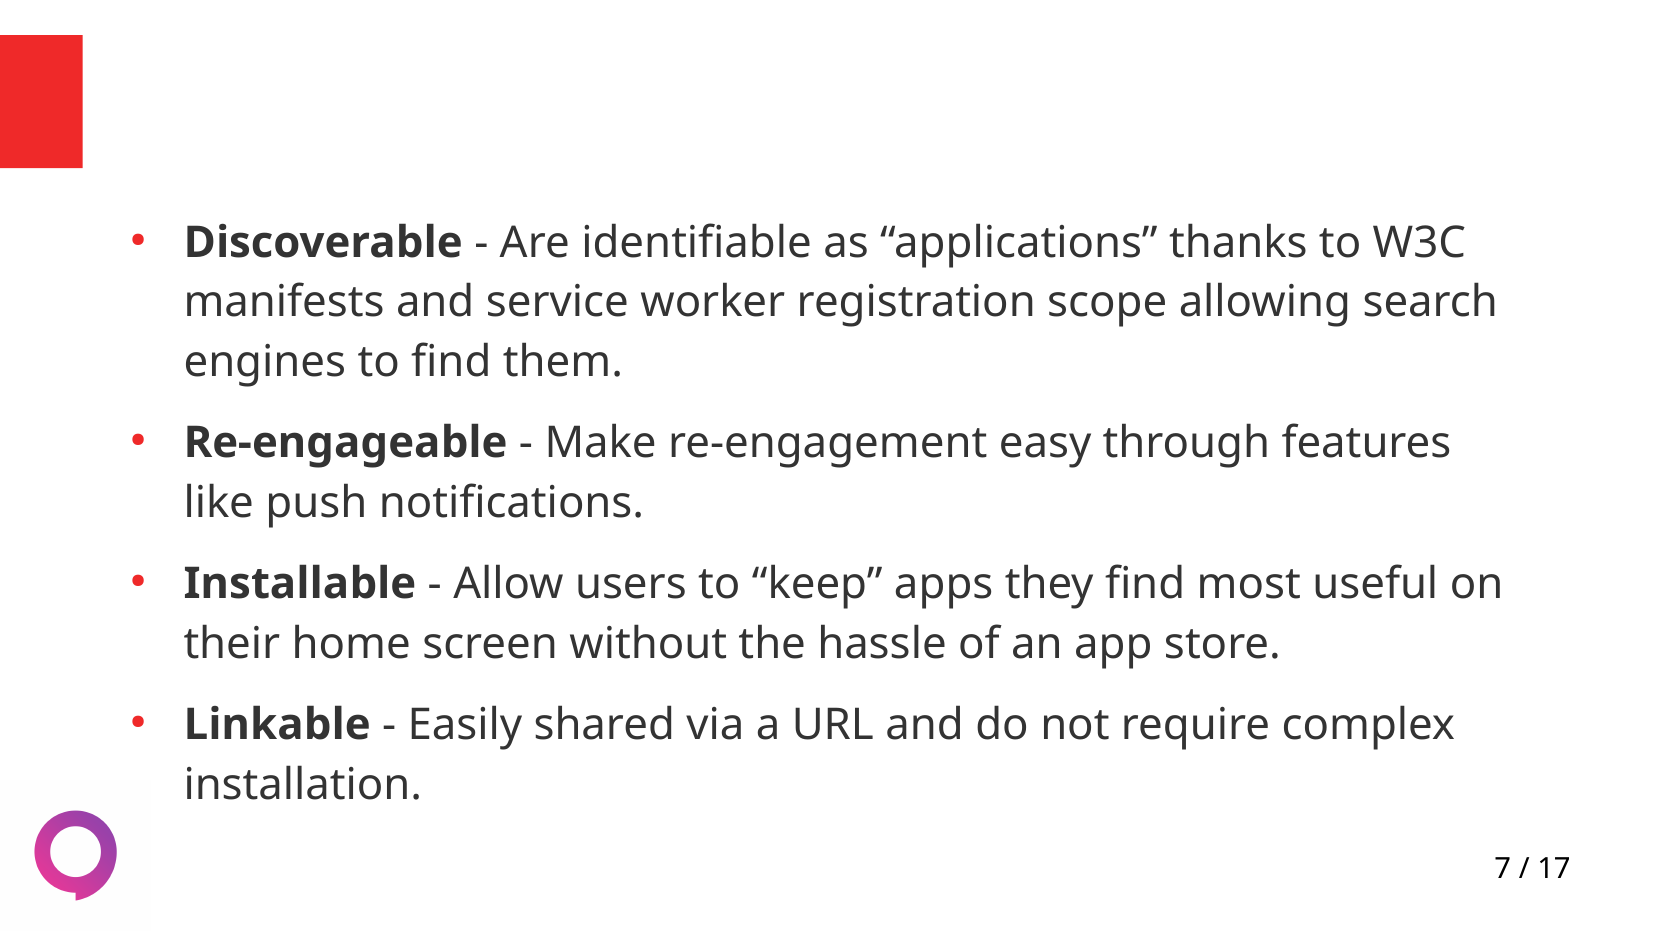

# Discoverable - Are identifiable as “applications” thanks to W3C manifests and service worker registration scope allowing search engines to find them.
Re-engageable - Make re-engagement easy through features like push notifications.
Installable - Allow users to “keep” apps they find most useful on their home screen without the hassle of an app store.
Linkable - Easily shared via a URL and do not require complex installation.
7